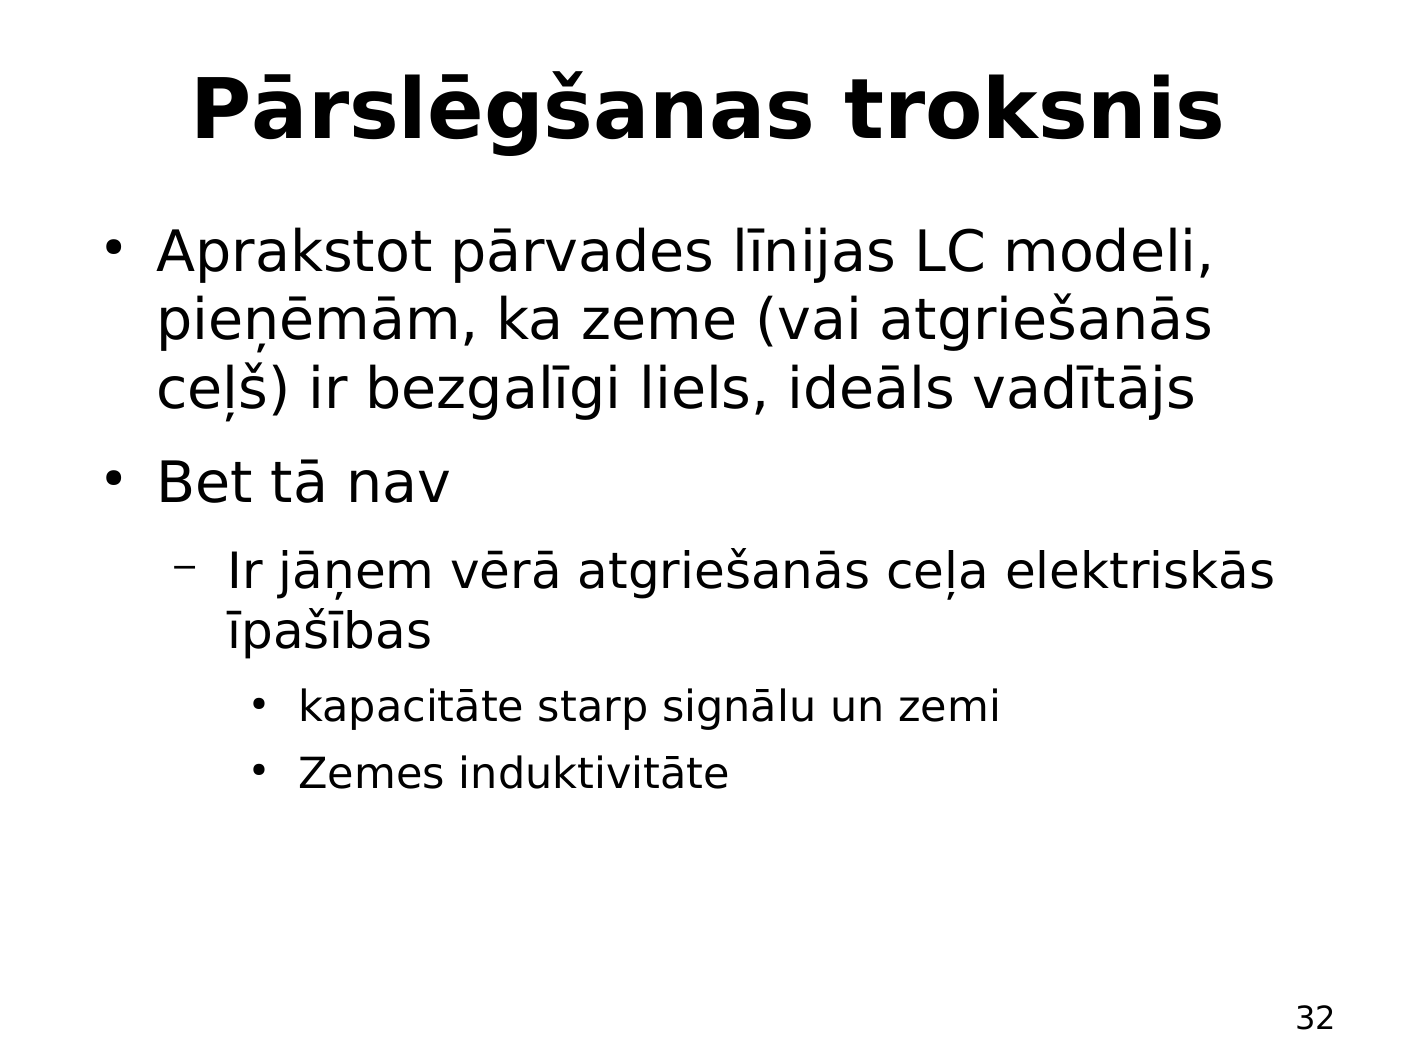

# Pārslēgšanas troksnis
Aprakstot pārvades līnijas LC modeli, pieņēmām, ka zeme (vai atgriešanās ceļš) ir bezgalīgi liels, ideāls vadītājs
Bet tā nav
Ir jāņem vērā atgriešanās ceļa elektriskās īpašības
kapacitāte starp signālu un zemi
Zemes induktivitāte